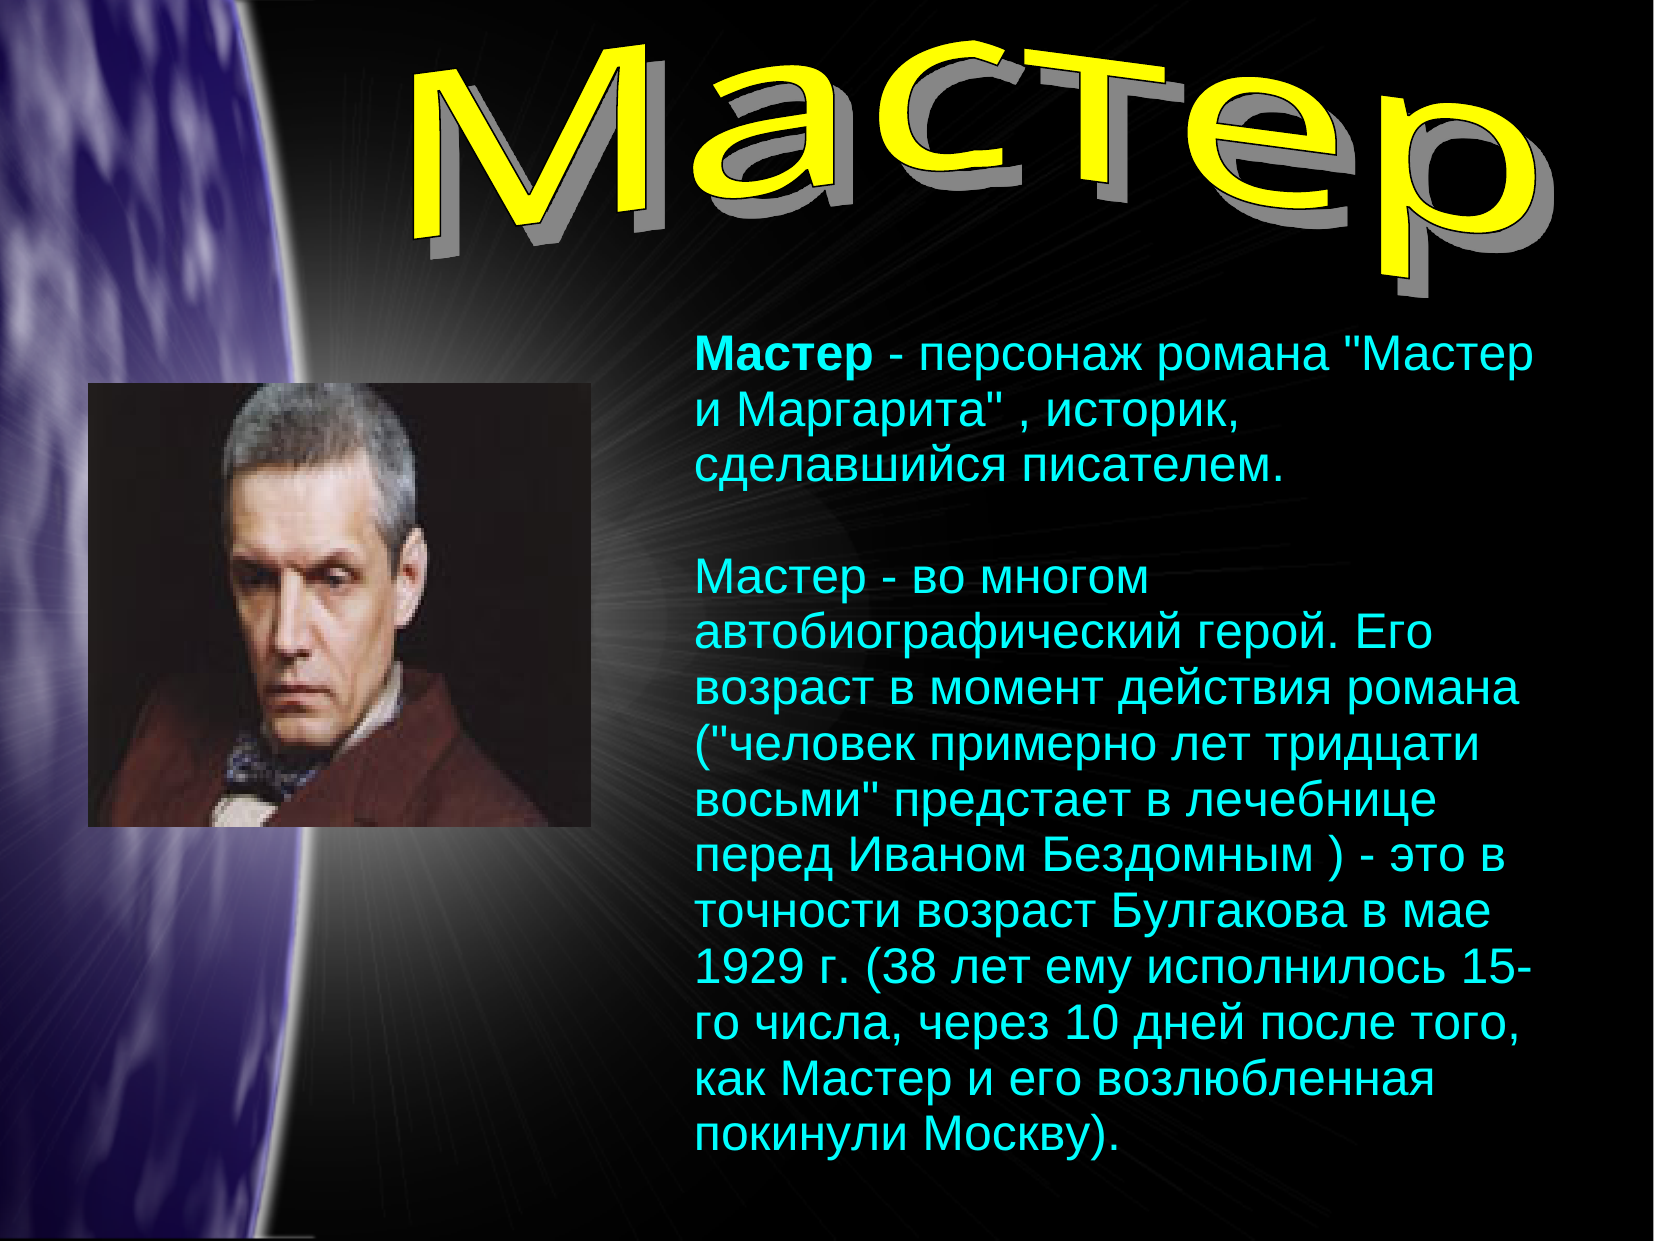

Мастер
Мастер - персонаж романа "Мастер и Маргарита" , историк, сделавшийся писателем.
Мастер - во многом автобиографический герой. Его возраст в момент действия романа ("человек примерно лет тридцати восьми" предстает в лечебнице перед Иваном Бездомным ) - это в точности возраст Булгакова в мае 1929 г. (38 лет ему исполнилось 15-го числа, через 10 дней после того, как Мастер и его возлюбленная покинули Москву).